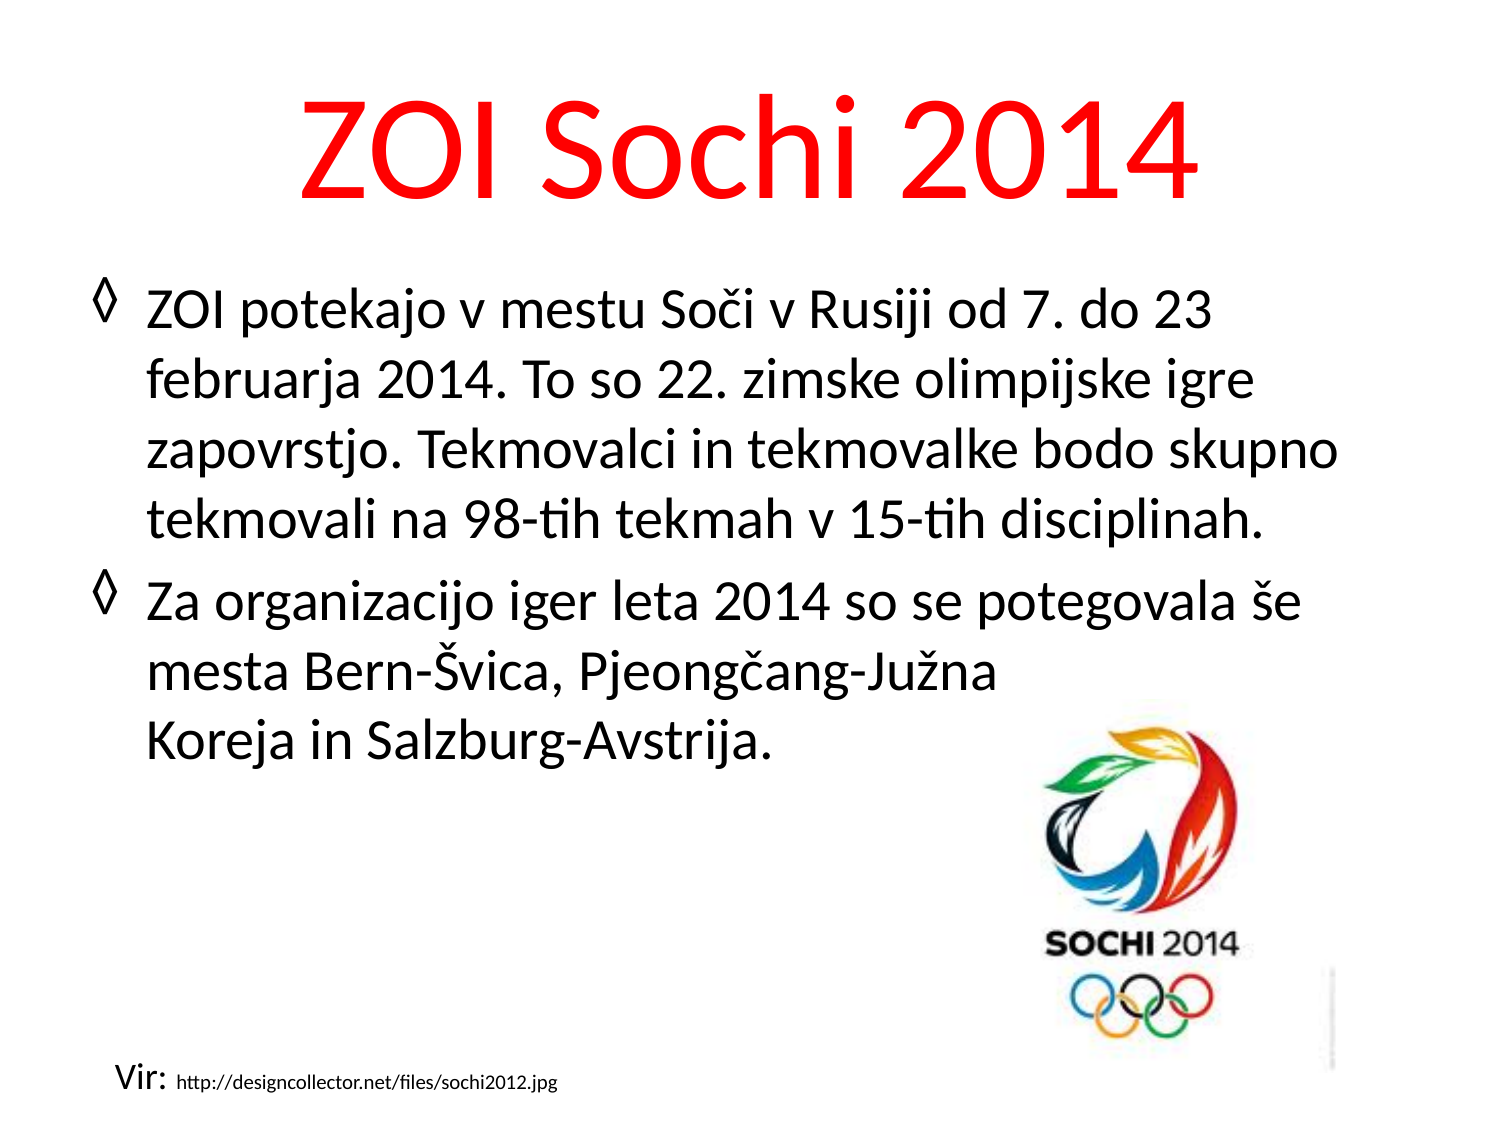

# ZOI Sochi 2014
ZOI potekajo v mestu Soči v Rusiji od 7. do 23 februarja 2014. To so 22. zimske olimpijske igre zapovrstjo. Tekmovalci in tekmovalke bodo skupno tekmovali na 98-tih tekmah v 15-tih disciplinah.
Za organizacijo iger leta 2014 so se potegovala še mesta Bern-Švica, Pjeongčang-Južna Koreja in Salzburg-Avstrija.
Vir: http://designcollector.net/files/sochi2012.jpg